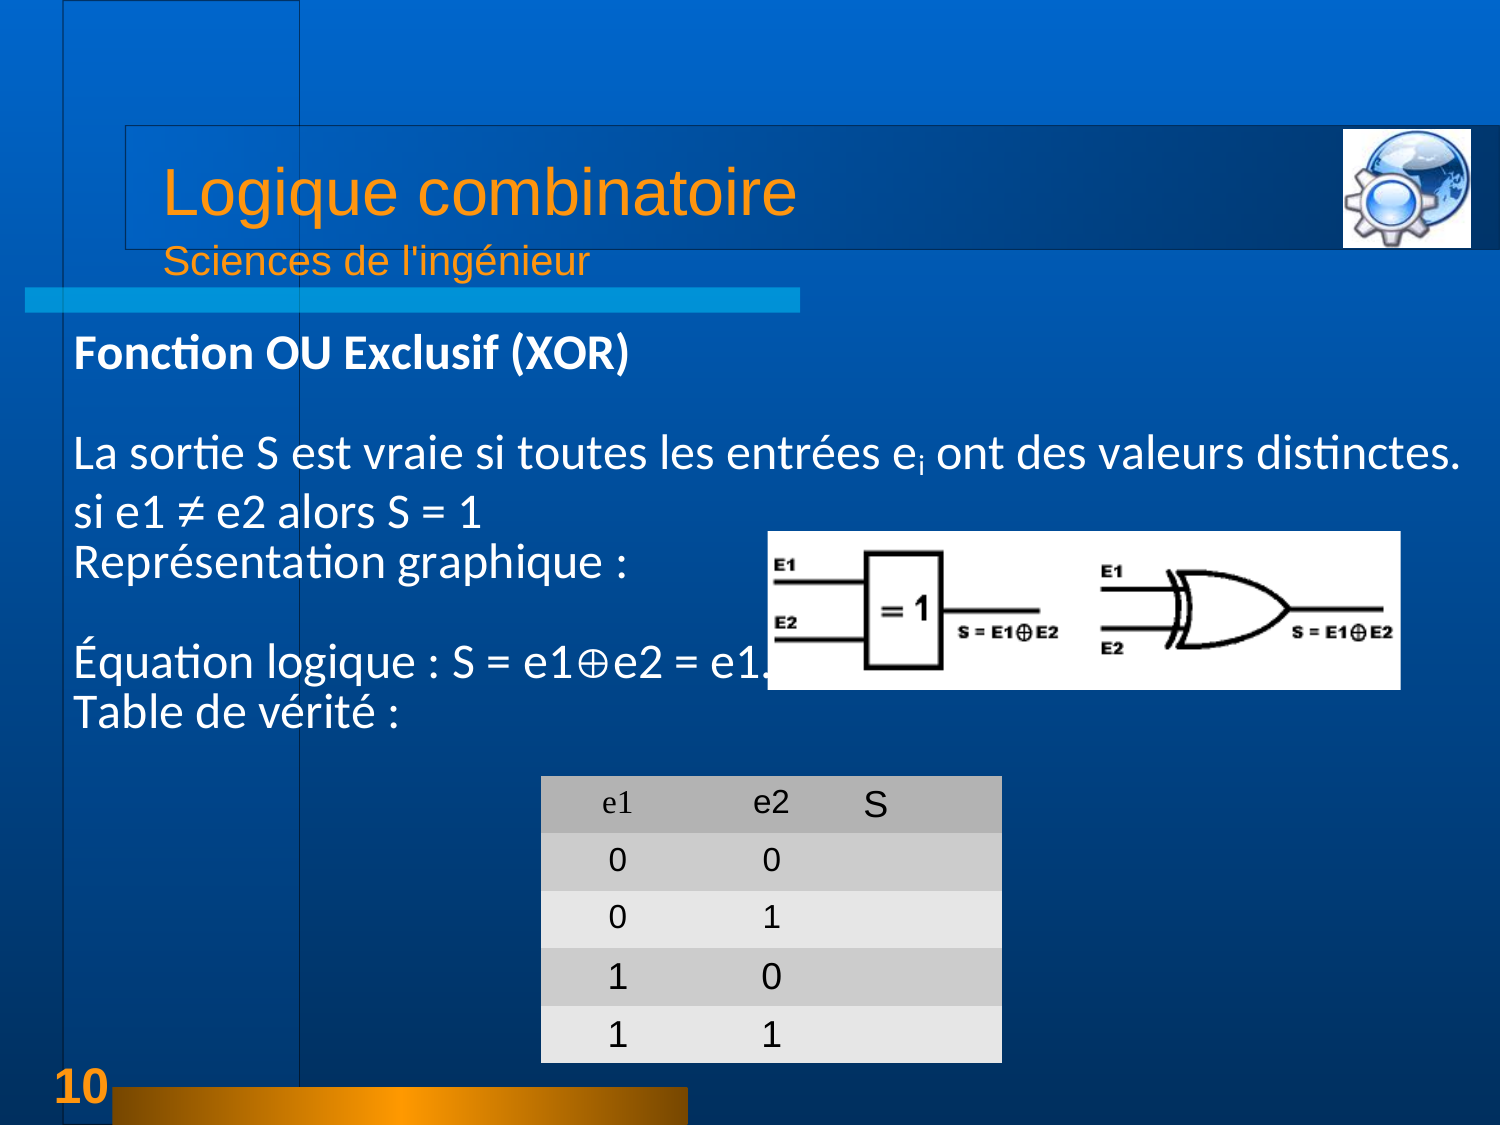

Fonction OU Exclusif (XOR)
La sortie S est vraie si toutes les entrées ei ont des valeurs distinctes.
si e1 ≠ e2 alors S = 1
Représentation graphique :
Équation logique : S = e1Åe2 = e1.ē2 + ē1.e2
Table de vérité :
| e1 | e2 | S |
| --- | --- | --- |
| 0 | 0 | |
| 0 | 1 | |
| 1 | 0 | |
| 1 | 1 | |